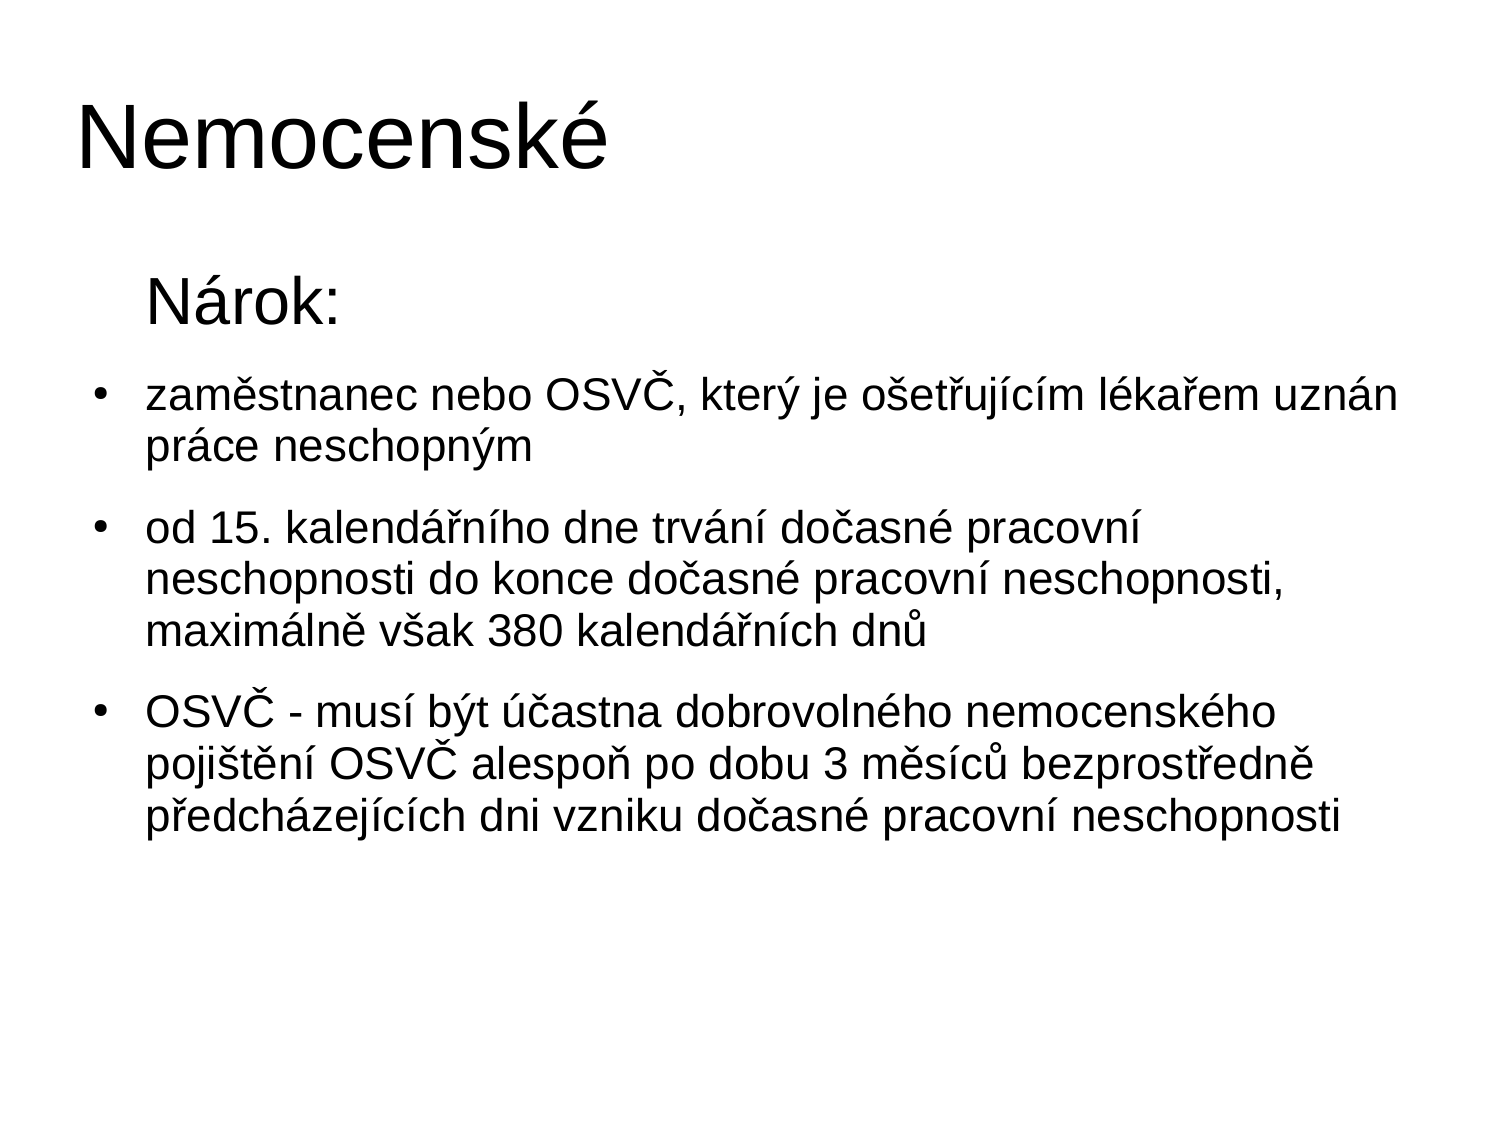

# Nemocenské
Nárok:
zaměstnanec nebo OSVČ, který je ošetřujícím lékařem uznán práce neschopným
od 15. kalendářního dne trvání dočasné pracovní neschopnosti do konce dočasné pracovní neschopnosti, maximálně však 380 kalendářních dnů
OSVČ - musí být účastna dobrovolného nemocenského pojištění OSVČ alespoň po dobu 3 měsíců bezprostředně předcházejících dni vzniku dočasné pracovní neschopnosti